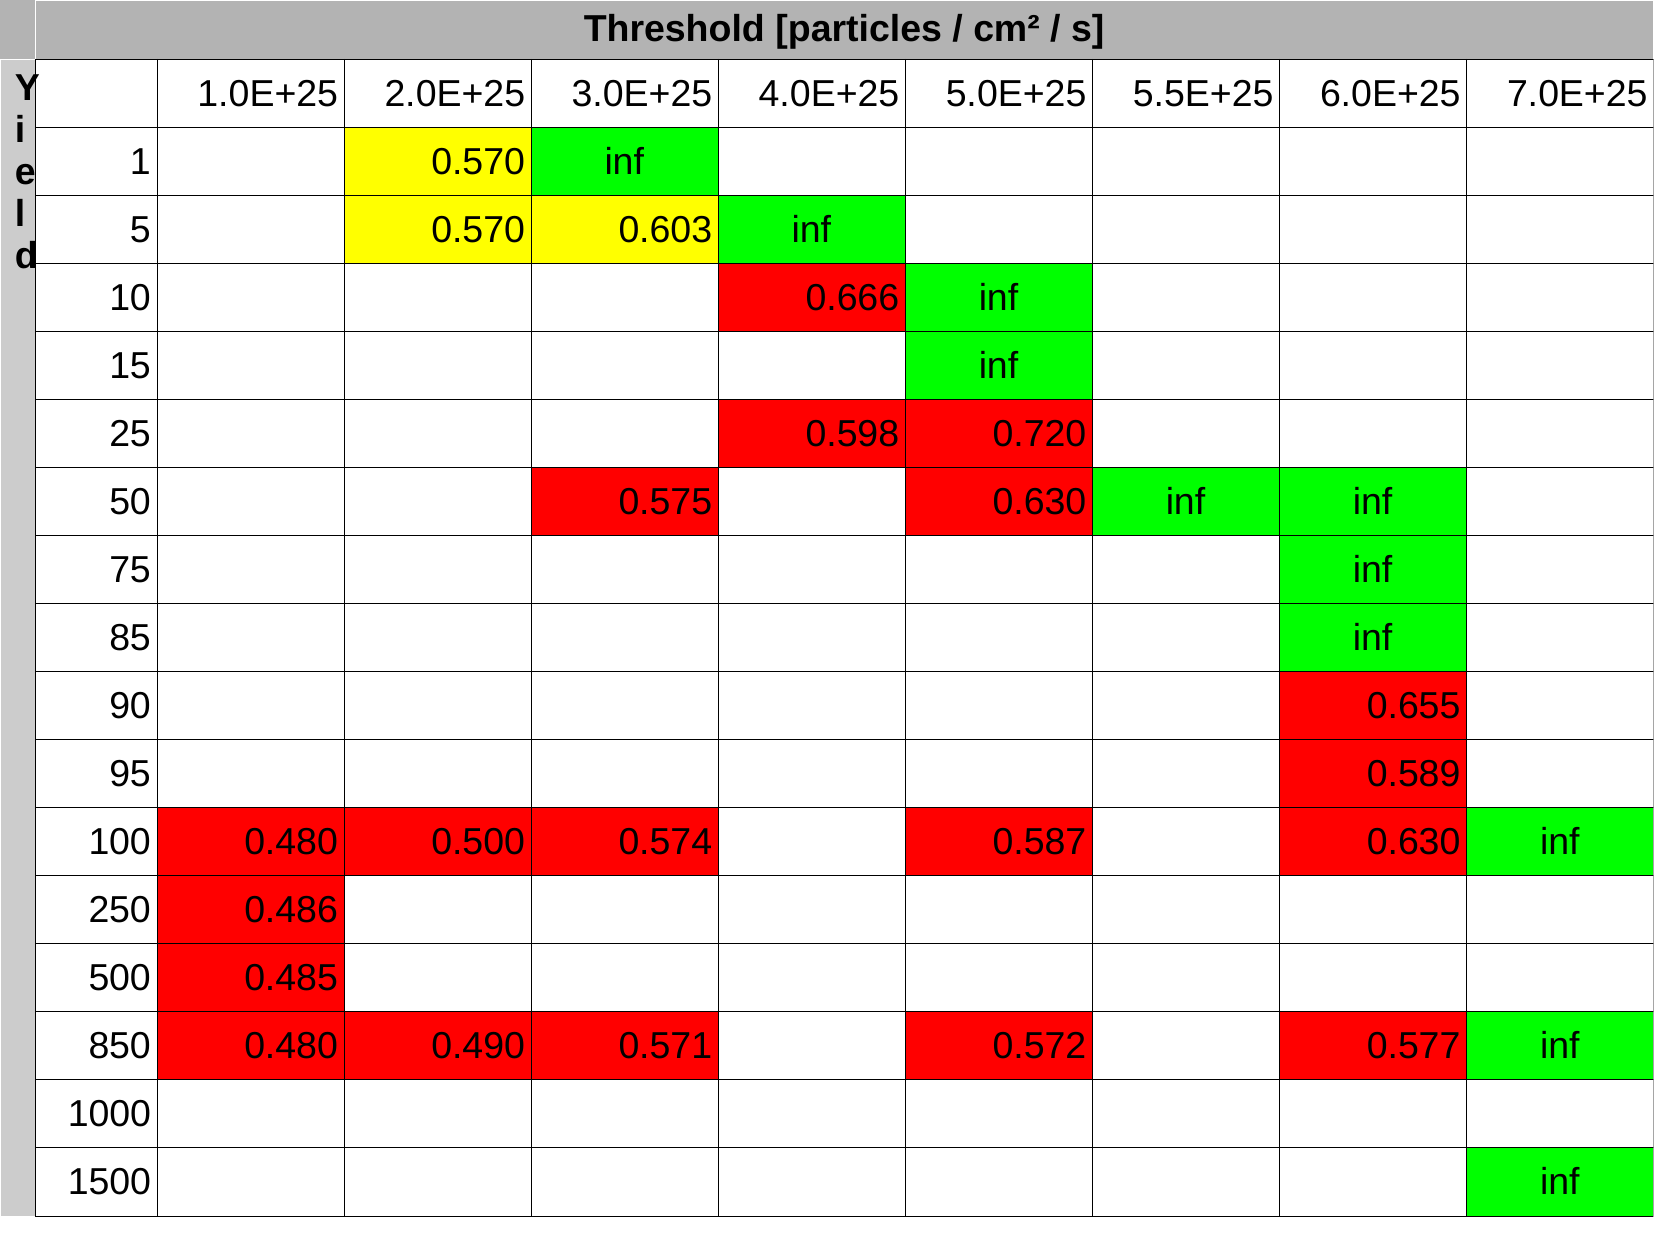

| | Threshold [particles / cm² / s] | | | | | | | | |
| --- | --- | --- | --- | --- | --- | --- | --- | --- | --- |
| Yield | | 1.0E+25 | 2.0E+25 | 3.0E+25 | 4.0E+25 | 5.0E+25 | 5.5E+25 | 6.0E+25 | 7.0E+25 |
| | 1 | | 0.570 | inf | | | | | |
| | 5 | | 0.570 | 0.603 | inf | | | | |
| | 10 | | | | 0.666 | inf | | | |
| | 15 | | | | | inf | | | |
| | 25 | | | | 0.598 | 0.720 | | | |
| | 50 | | | 0.575 | | 0.630 | inf | inf | |
| | 75 | | | | | | | inf | |
| | 85 | | | | | | | inf | |
| | 90 | | | | | | | 0.655 | |
| | 95 | | | | | | | 0.589 | |
| | 100 | 0.480 | 0.500 | 0.574 | | 0.587 | | 0.630 | inf |
| | 250 | 0.486 | | | | | | | |
| | 500 | 0.485 | | | | | | | |
| | 850 | 0.480 | 0.490 | 0.571 | | 0.572 | | 0.577 | inf |
| | 1000 | | | | | | | | |
| | 1500 | | | | | | | | inf |